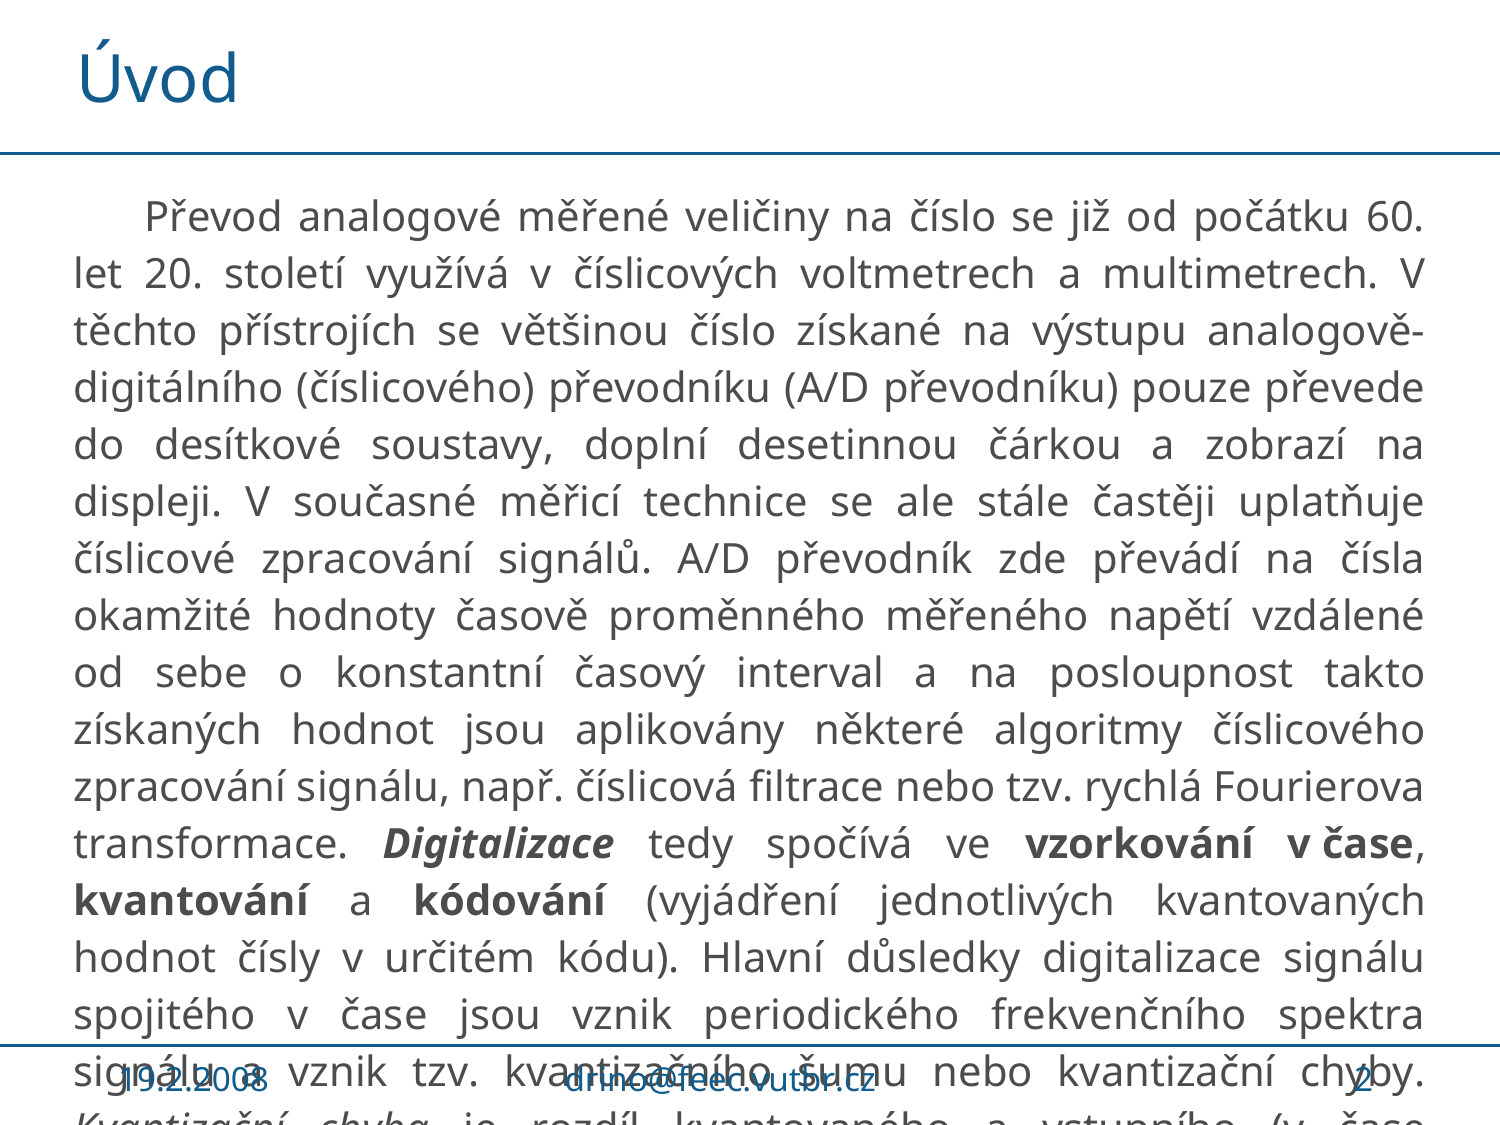

# Úvod
Převod analogové měřené veličiny na číslo se již od počátku 60. let 20. století využívá v číslicových voltmetrech a multimetrech. V těchto přístrojích se většinou číslo získané na výstupu analogově-digitálního (číslicového) převodníku (A/D převodníku) pouze převede do desítkové soustavy, doplní desetinnou čárkou a zobrazí na displeji. V současné měřicí technice se ale stále častěji uplatňuje číslicové zpracování signálů. A/D převodník zde převádí na čísla okamžité hodnoty časově proměnného měřeného napětí vzdálené od sebe o konstantní časový interval a na posloupnost takto získaných hodnot jsou aplikovány některé algoritmy číslicového zpracování signálu, např. číslicová filtrace nebo tzv. rychlá Fourierova transformace. Digitalizace tedy spočívá ve vzorkování v čase, kvantování a kódování (vyjádření jednotlivých kvantovaných hodnot čísly v určitém kódu). Hlavní důsledky digitalizace signálu spojitého v čase jsou vznik periodického frekvenčního spektra signálu a vznik tzv. kvantizačního šumu nebo kvantizační chyby. Kvantizační chyba je rozdíl kvantovaného a vstupního (v čase spojitého) signálu.
19.2.2008
drino@feec.vutbr.cz